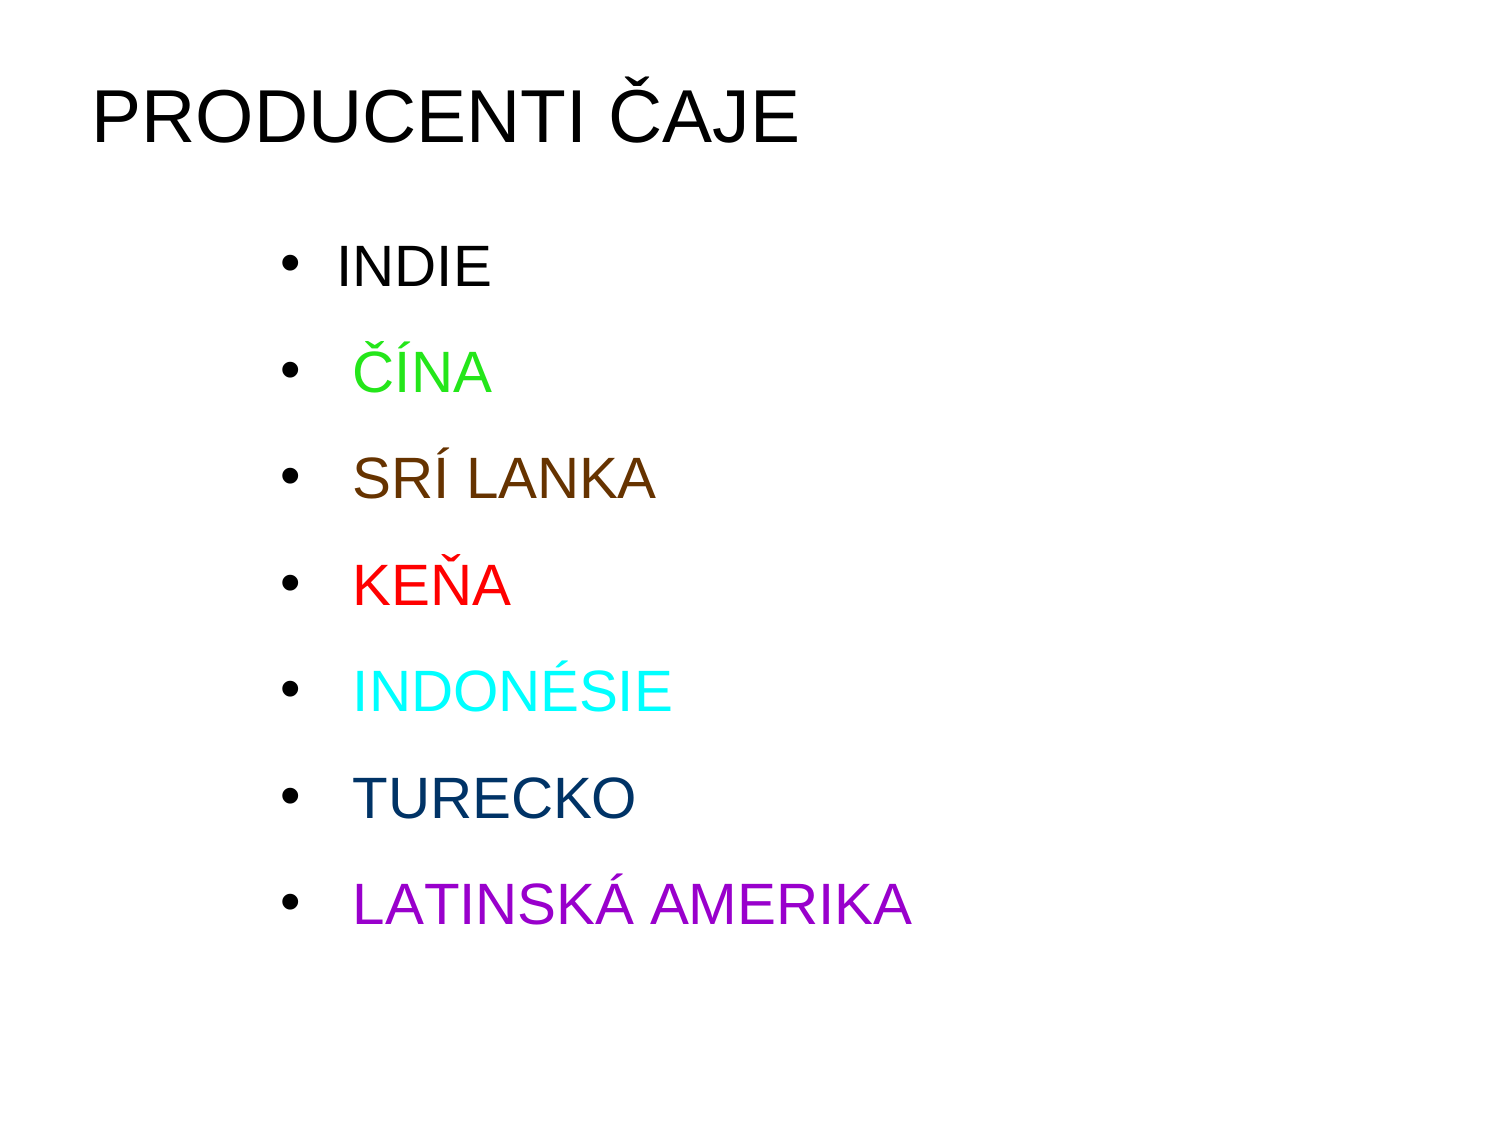

# PRODUCENTI ČAJE
INDIE
 ČÍNA
 SRÍ LANKA
 KEŇA
 INDONÉSIE
 TURECKO
 LATINSKÁ AMERIKA